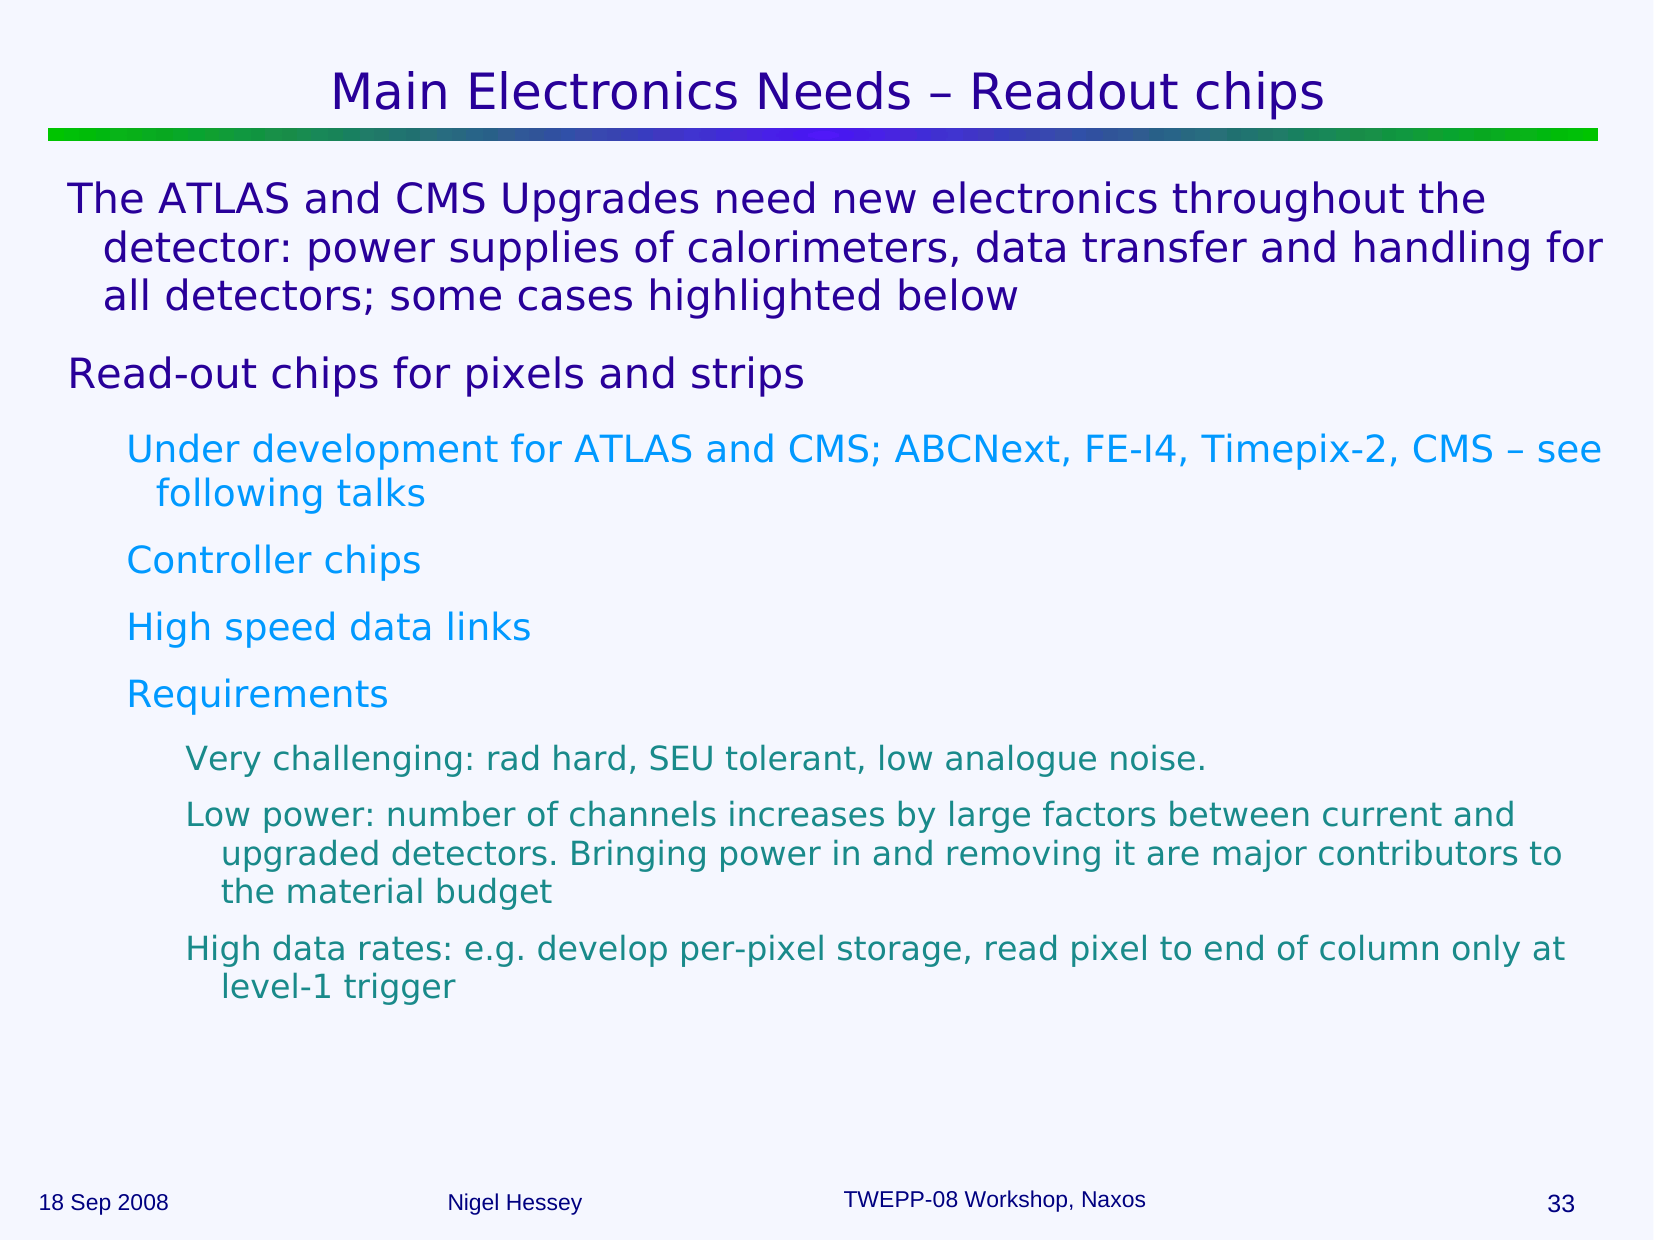

# Main Electronics Needs – Readout chips
The ATLAS and CMS Upgrades need new electronics throughout the detector: power supplies of calorimeters, data transfer and handling for all detectors; some cases highlighted below
Read-out chips for pixels and strips
Under development for ATLAS and CMS; ABCNext, FE-I4, Timepix-2, CMS – see following talks
Controller chips
High speed data links
Requirements
Very challenging: rad hard, SEU tolerant, low analogue noise.
Low power: number of channels increases by large factors between current and upgraded detectors. Bringing power in and removing it are major contributors to the material budget
High data rates: e.g. develop per-pixel storage, read pixel to end of column only at level-1 trigger